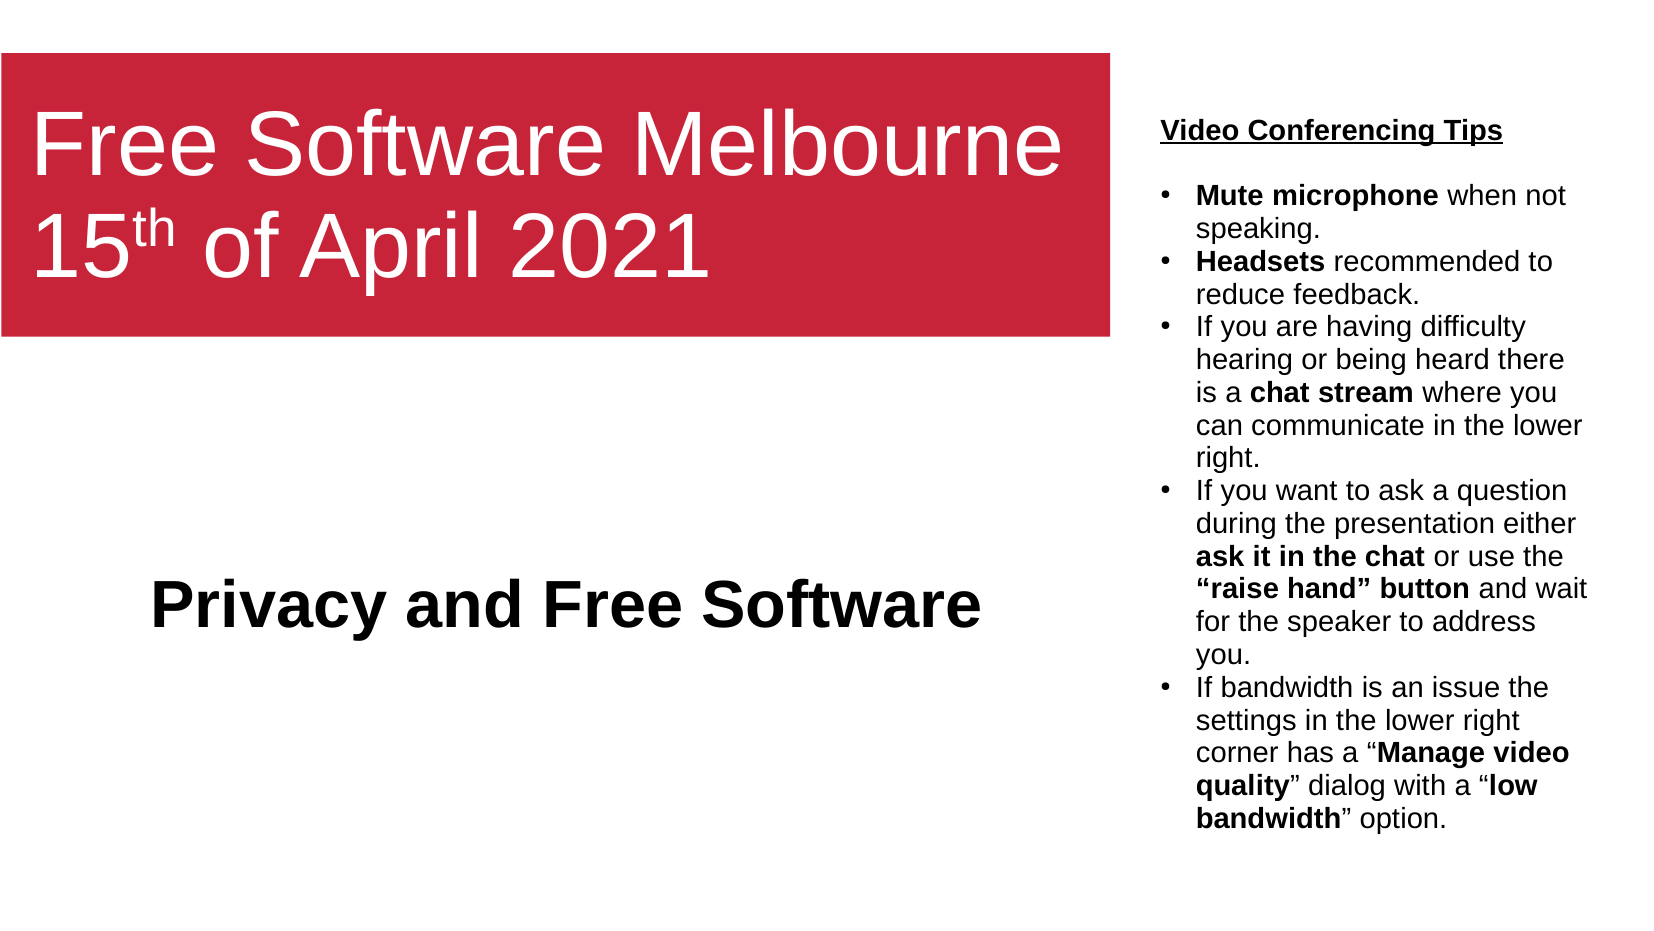

# Free Software Melbourne 15th of April 2021
Video Conferencing Tips
Mute microphone when not speaking.
Headsets recommended to reduce feedback.
If you are having difficulty hearing or being heard there is a chat stream where you can communicate in the lower right.
If you want to ask a question during the presentation either ask it in the chat or use the “raise hand” button and wait for the speaker to address you.
If bandwidth is an issue the settings in the lower right corner has a “Manage video quality” dialog with a “low bandwidth” option.
Privacy and Free Software